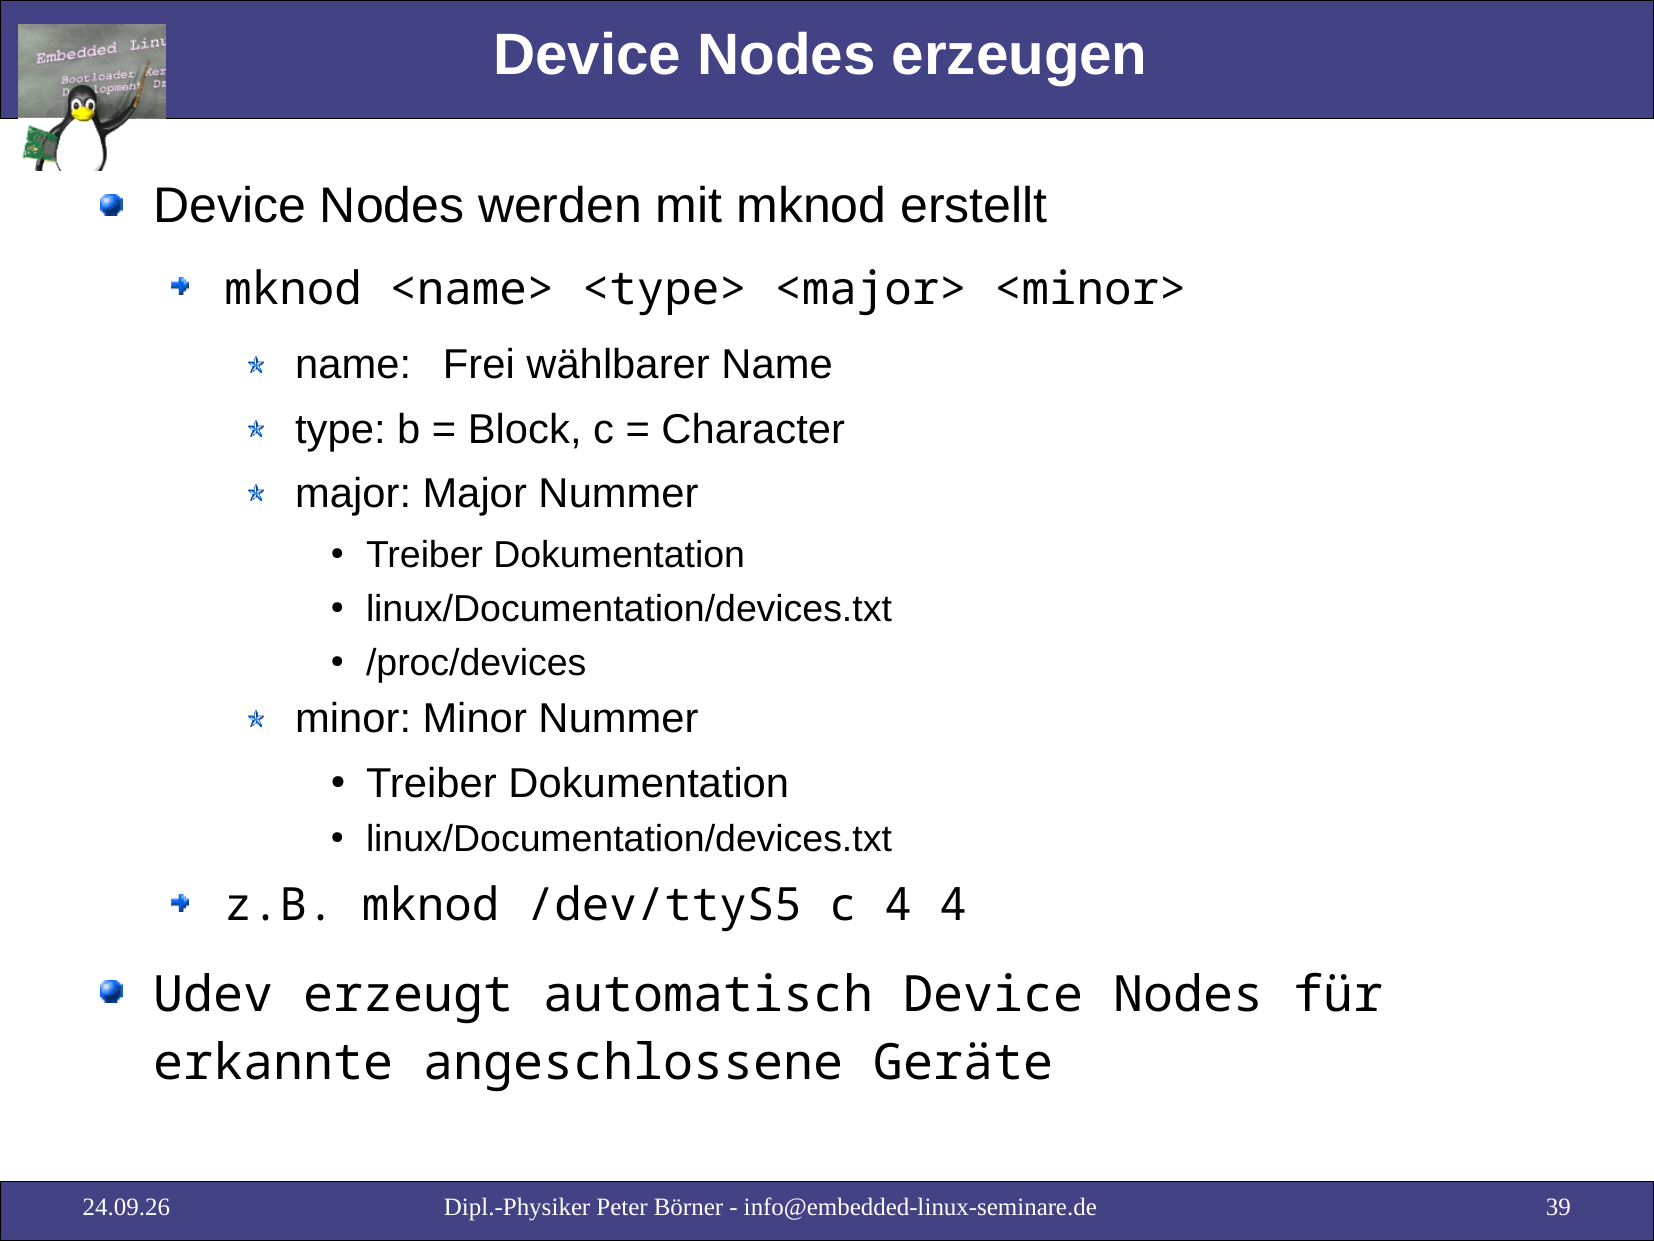

# Device Nodes erzeugen
Device Nodes werden mit mknod erstellt
mknod <name> <type> <major> <minor>
name:	Frei wählbarer Name
type: b = Block, c = Character
major: Major Nummer
Treiber Dokumentation
linux/Documentation/devices.txt
/proc/devices
minor: Minor Nummer
Treiber Dokumentation
linux/Documentation/devices.txt
z.B. mknod /dev/ttyS5 c 4 4
Udev erzeugt automatisch Device Nodes für erkannte angeschlossene Geräte
 Dipl.-Physiker Peter Börner - info@embedded-linux-seminare.de
39